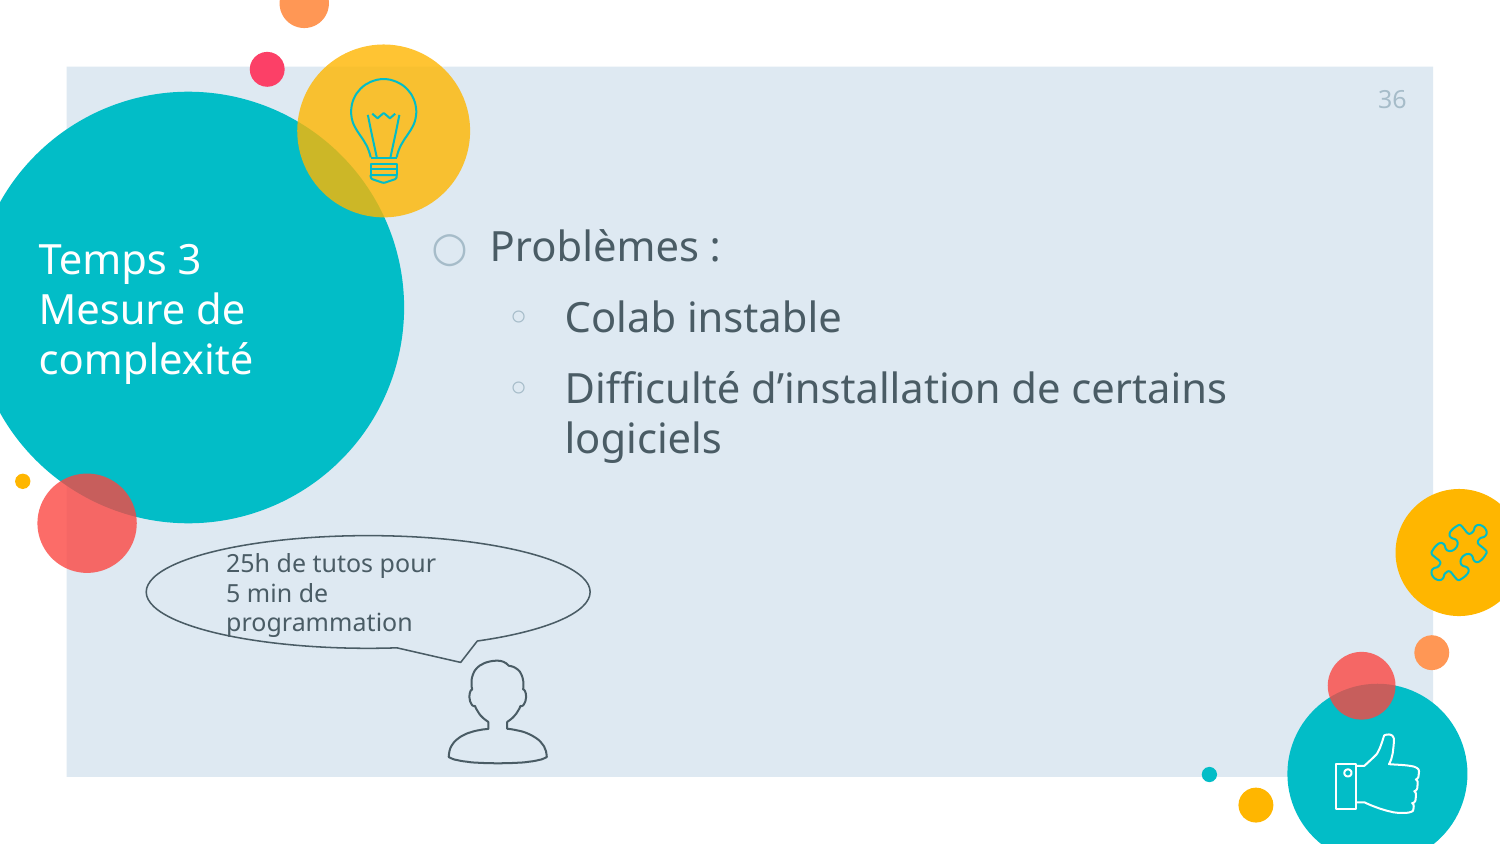

# Temps 3 Mesure de complexité
Problèmes :
Colab instable
Difficulté d’installation de certains logiciels
25h de tutos pour
5 min de programmation